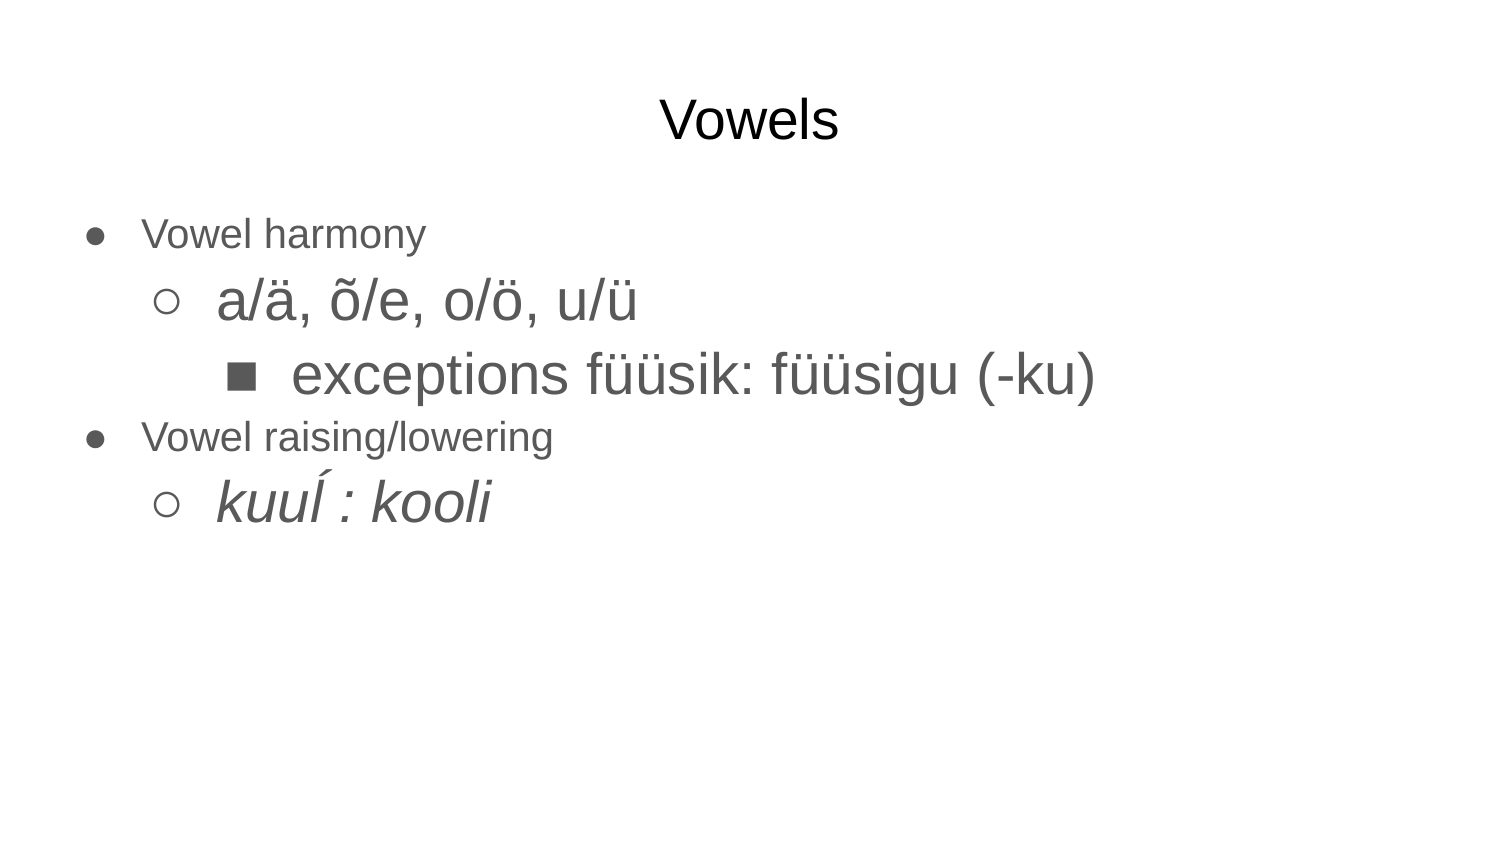

# Vowels
Vowel harmony
a/ä, õ/e, o/ö, u/ü
exceptions füüsik: füüsigu (-ku)
Vowel raising/lowering
kuuĺ : kooli